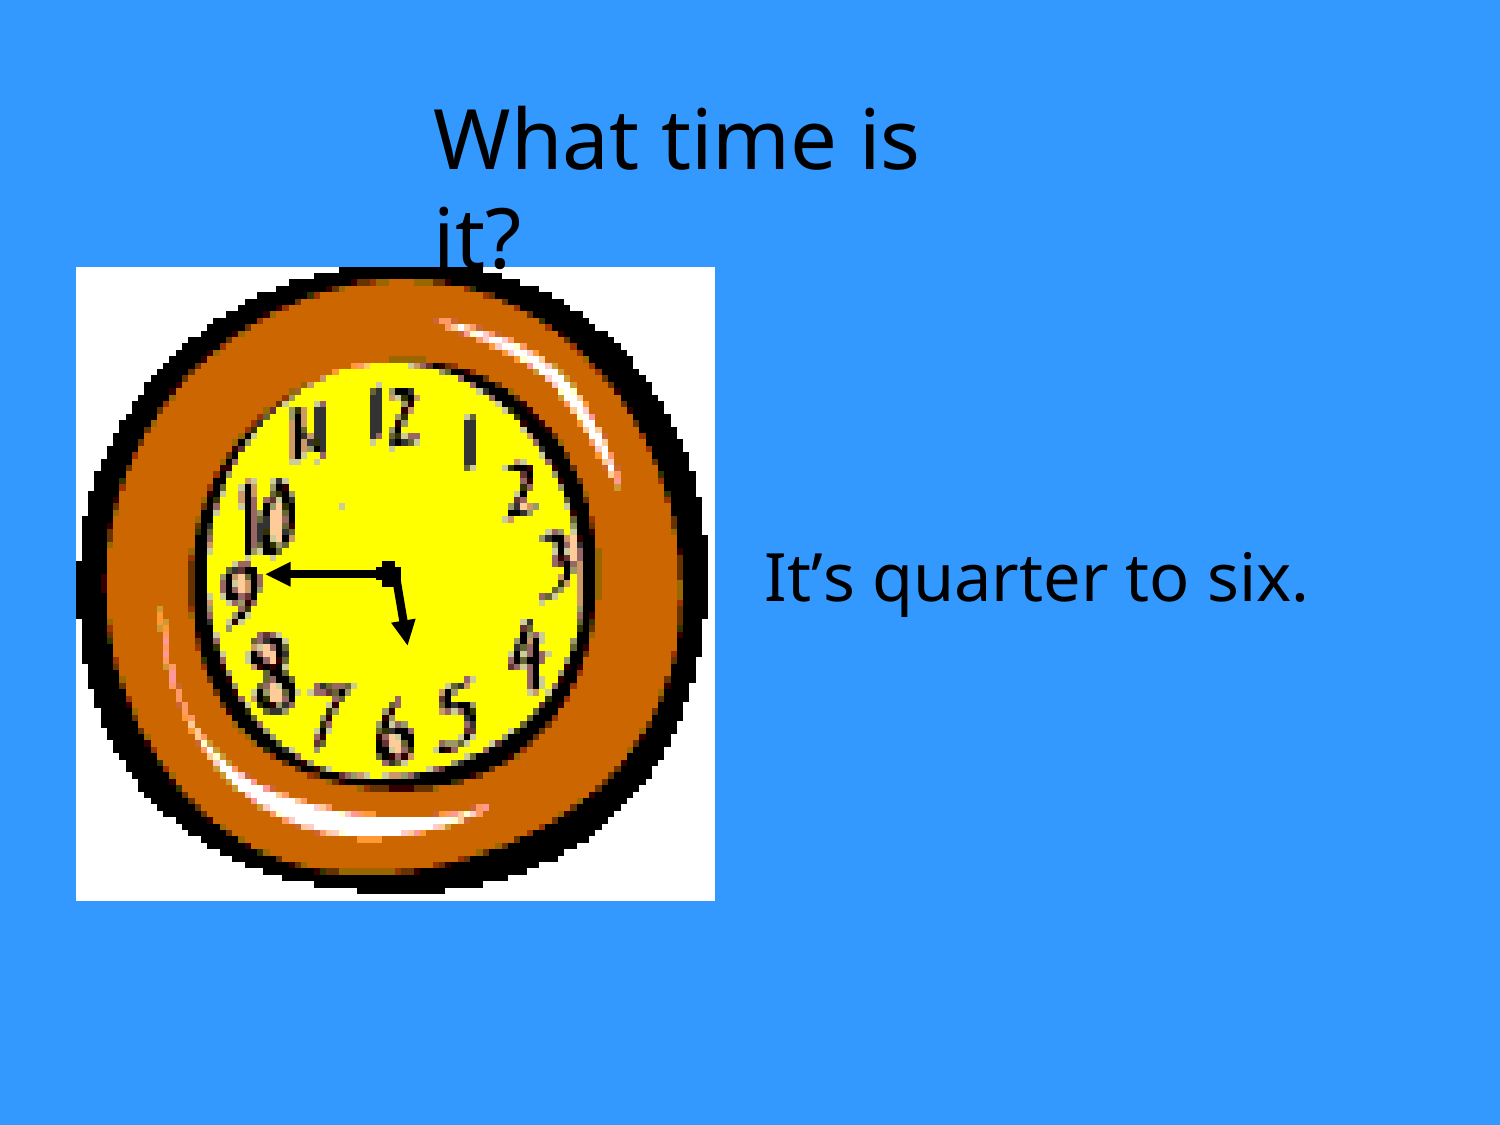

What time is it?
It’s quarter to six.